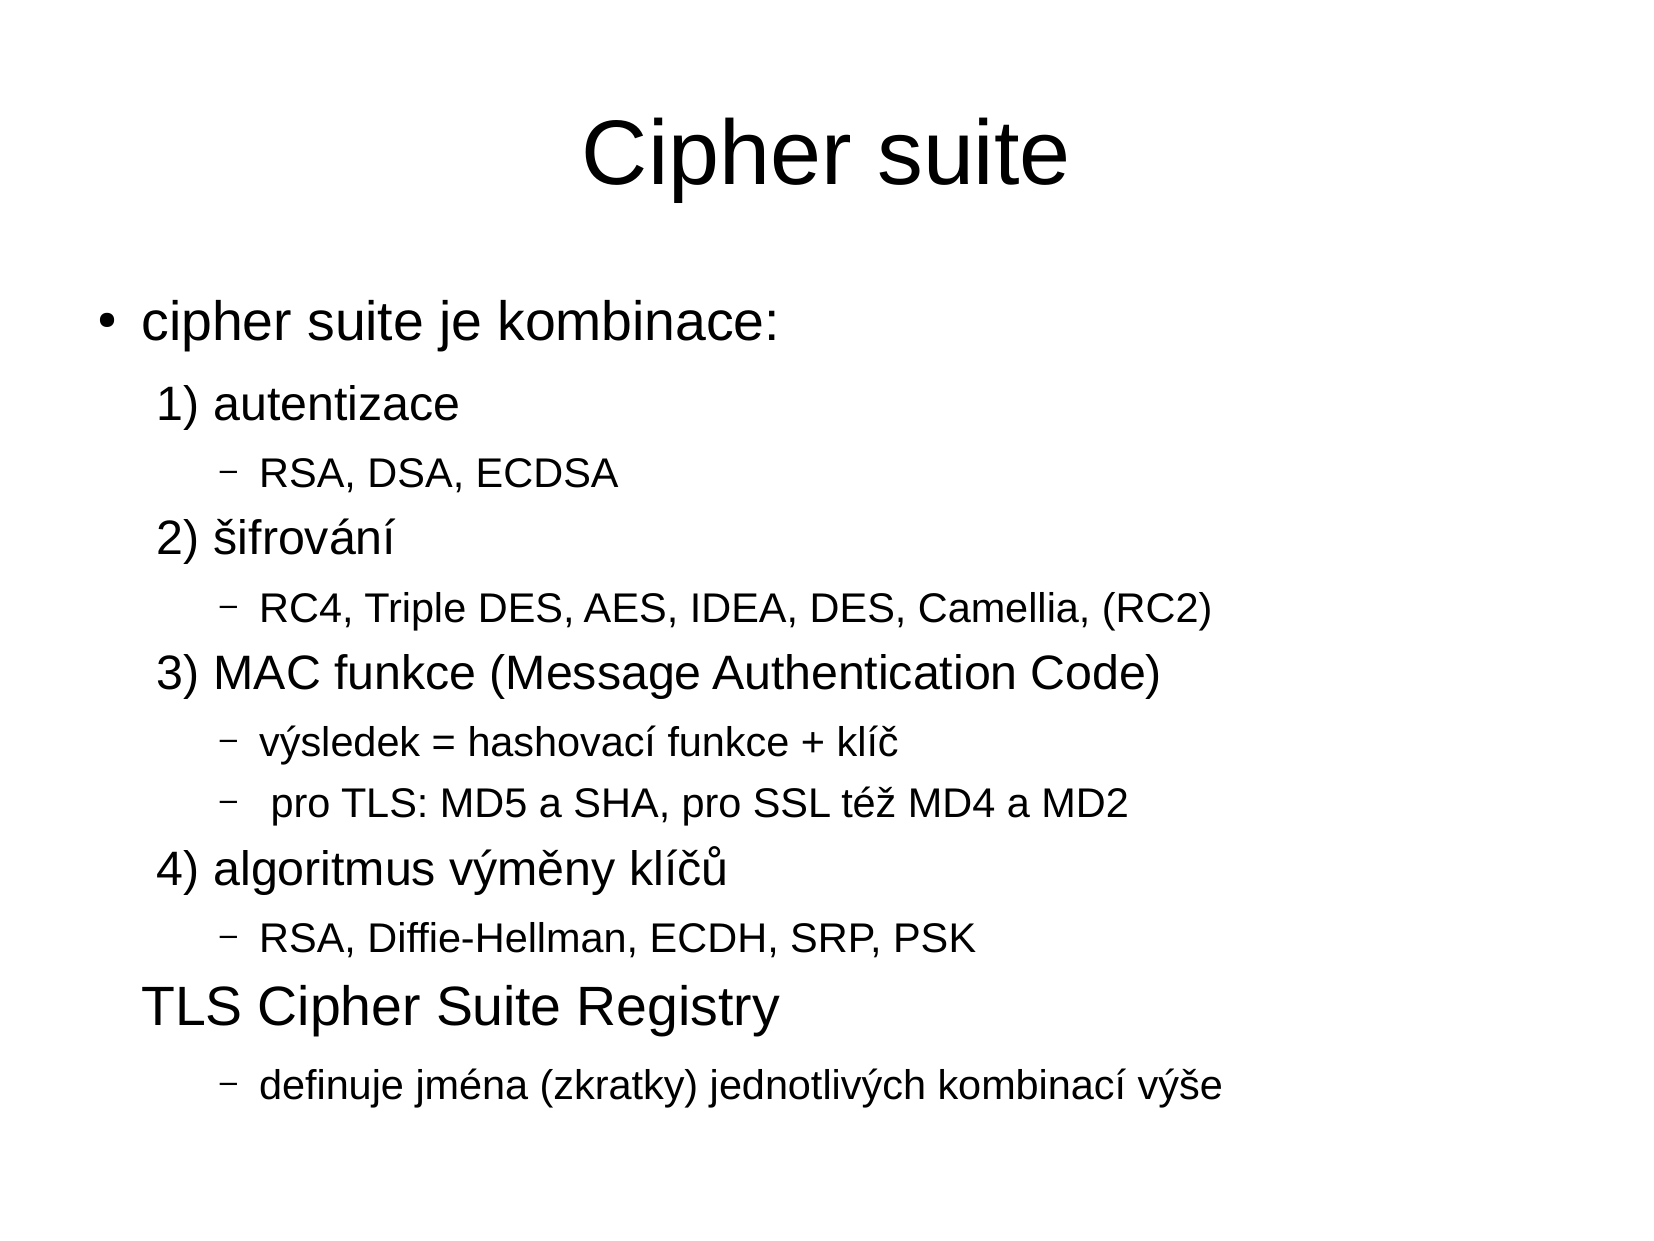

# Cipher suite
cipher suite je kombinace:
 autentizace
RSA, DSA, ECDSA
 šifrování
RC4, Triple DES, AES, IDEA, DES, Camellia, (RC2)
 MAC funkce (Message Authentication Code)
výsledek = hashovací funkce + klíč
 pro TLS: MD5 a SHA, pro SSL též MD4 a MD2
 algoritmus výměny klíčů
RSA, Diffie-Hellman, ECDH, SRP, PSK
TLS Cipher Suite Registry
definuje jména (zkratky) jednotlivých kombinací výše